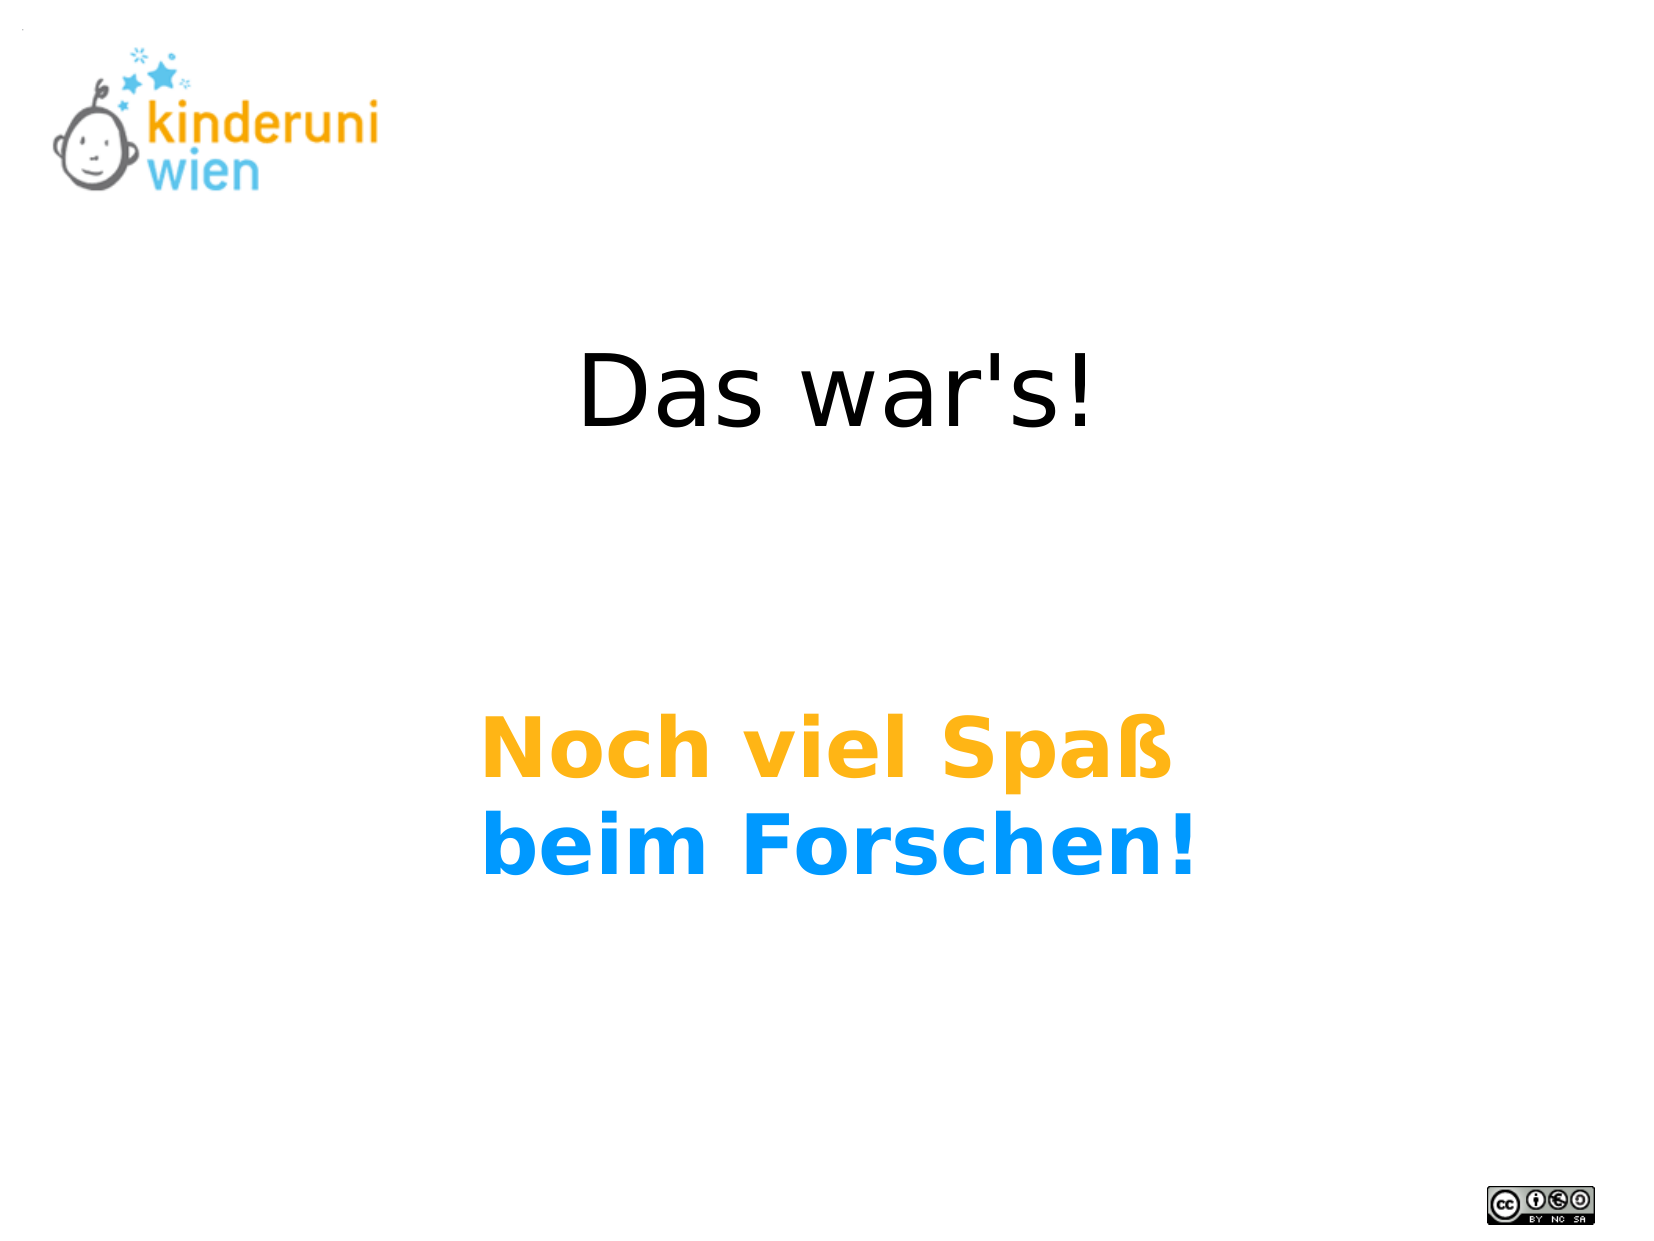

# Das war's!
Noch viel Spaß
beim Forschen!